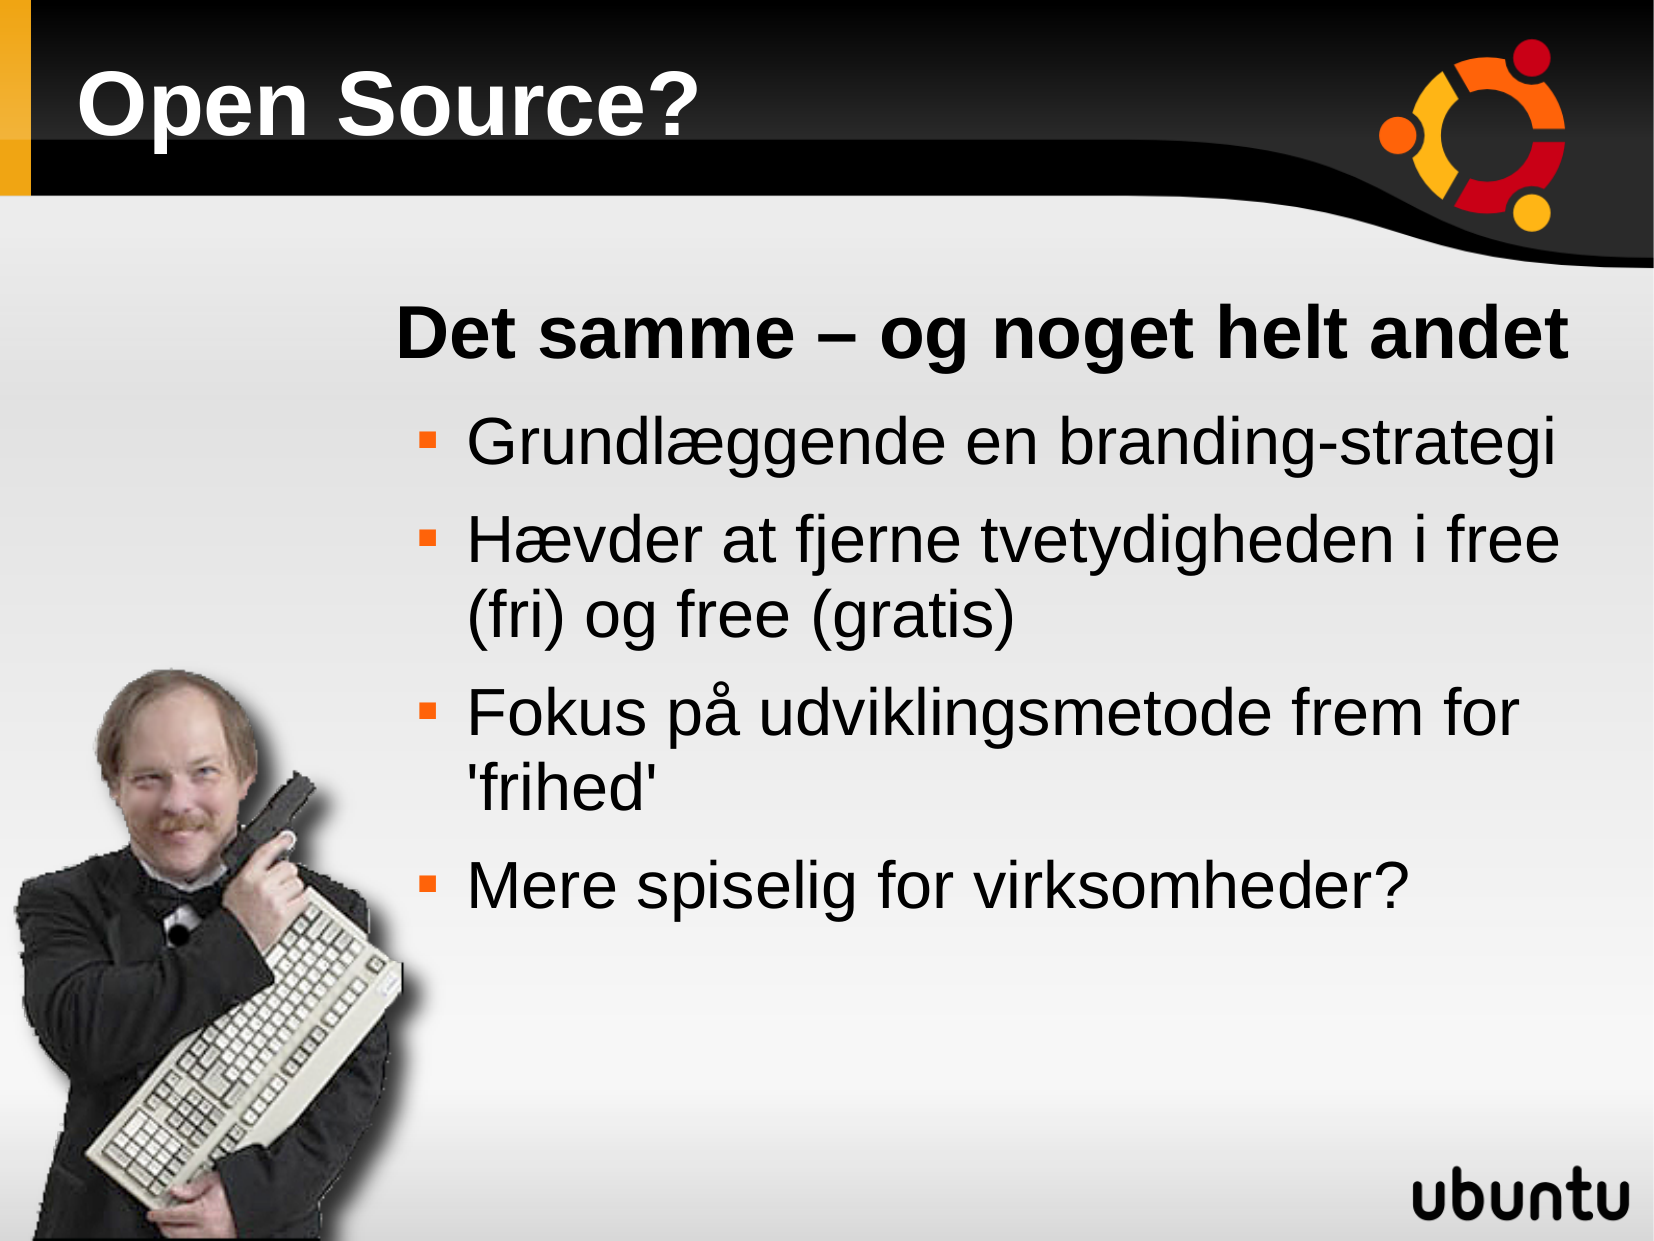

# Open Source?
Det samme – og noget helt andet
Grundlæggende en branding-strategi
Hævder at fjerne tvetydigheden i free (fri) og free (gratis)
Fokus på udviklingsmetode frem for 'frihed'
Mere spiselig for virksomheder?